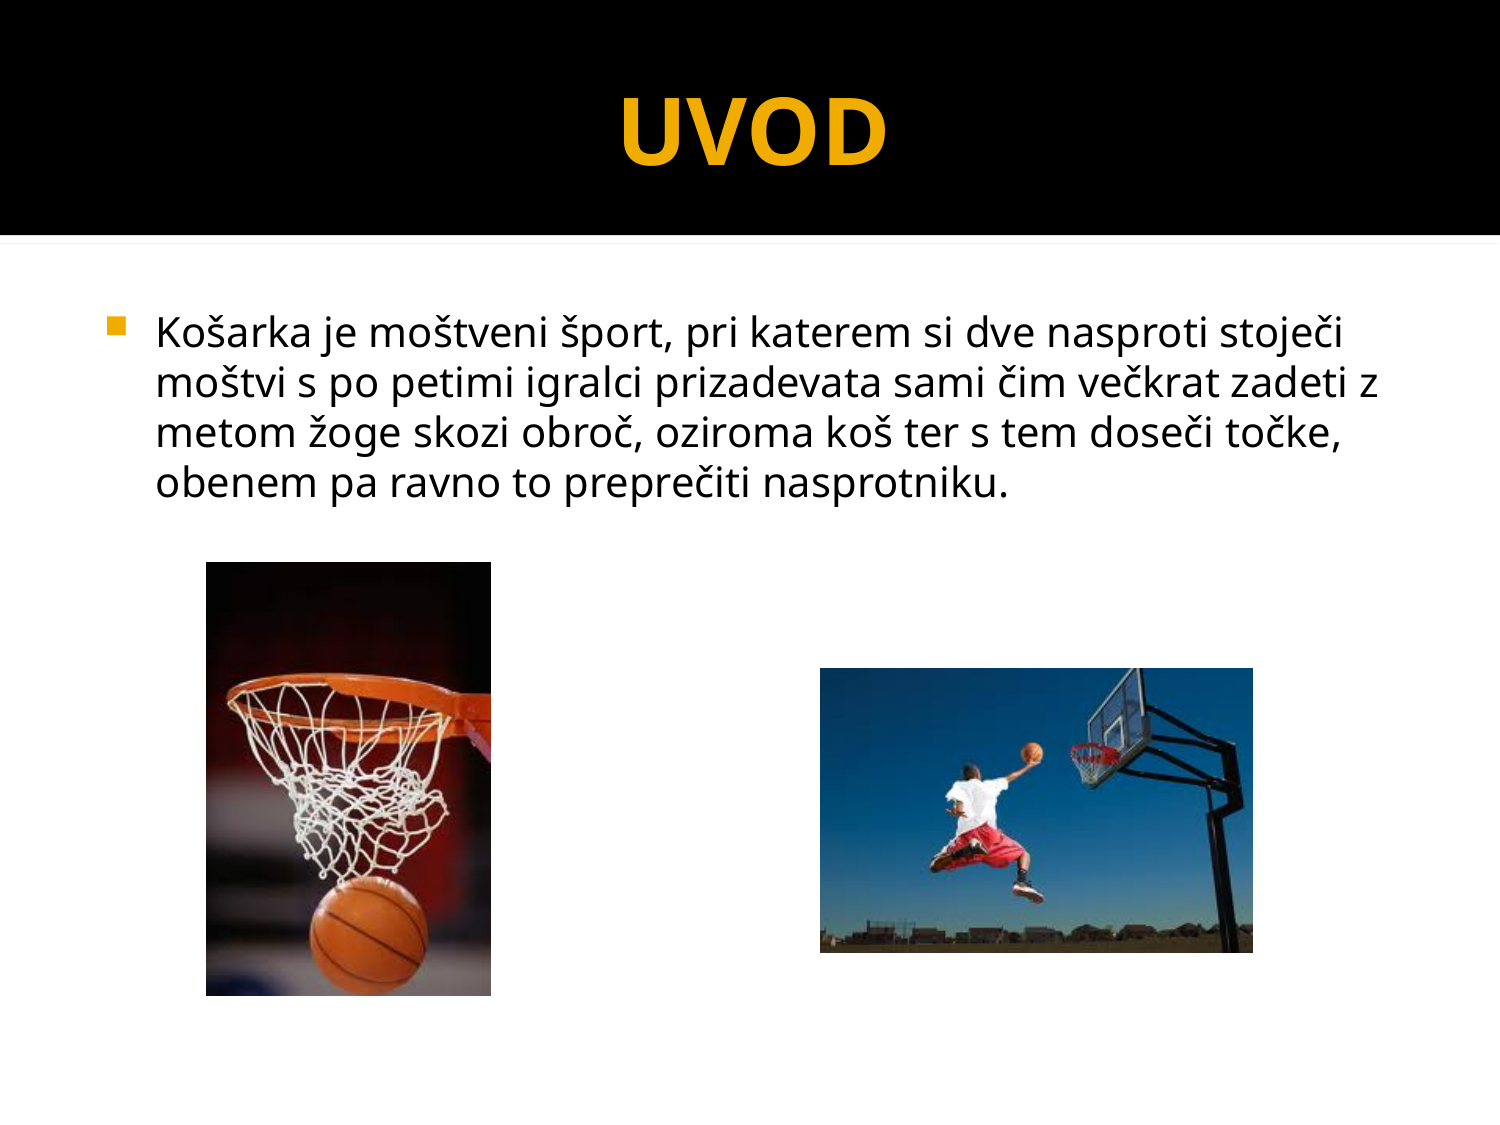

# UVOD
Košarka je moštveni šport, pri katerem si dve nasproti stoječi moštvi s po petimi igralci prizadevata sami čim večkrat zadeti z metom žoge skozi obroč, oziroma koš ter s tem doseči točke, obenem pa ravno to preprečiti nasprotniku.